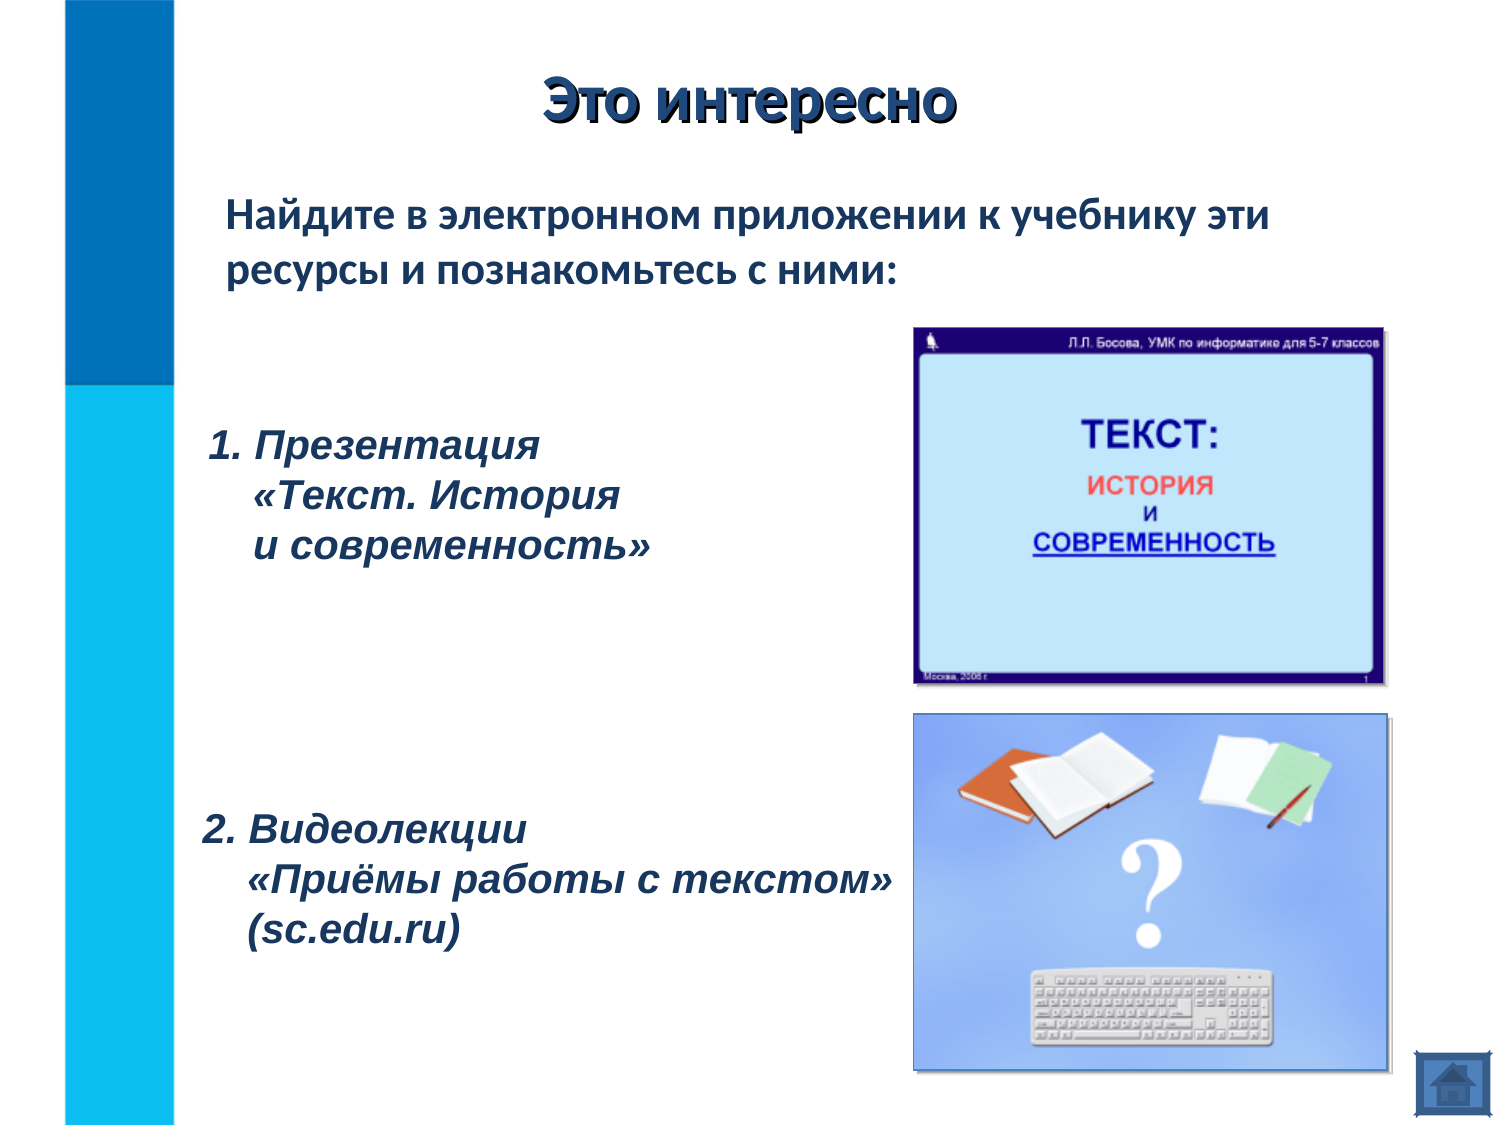

# Это интересно
Найдите в электронном приложении к учебнику эти ресурсы и познакомьтесь с ними:
1. Презентация
«Текст. История
и современность»
2. Видеолекции
«Приёмы работы с текстом» (sc.edu.ru)